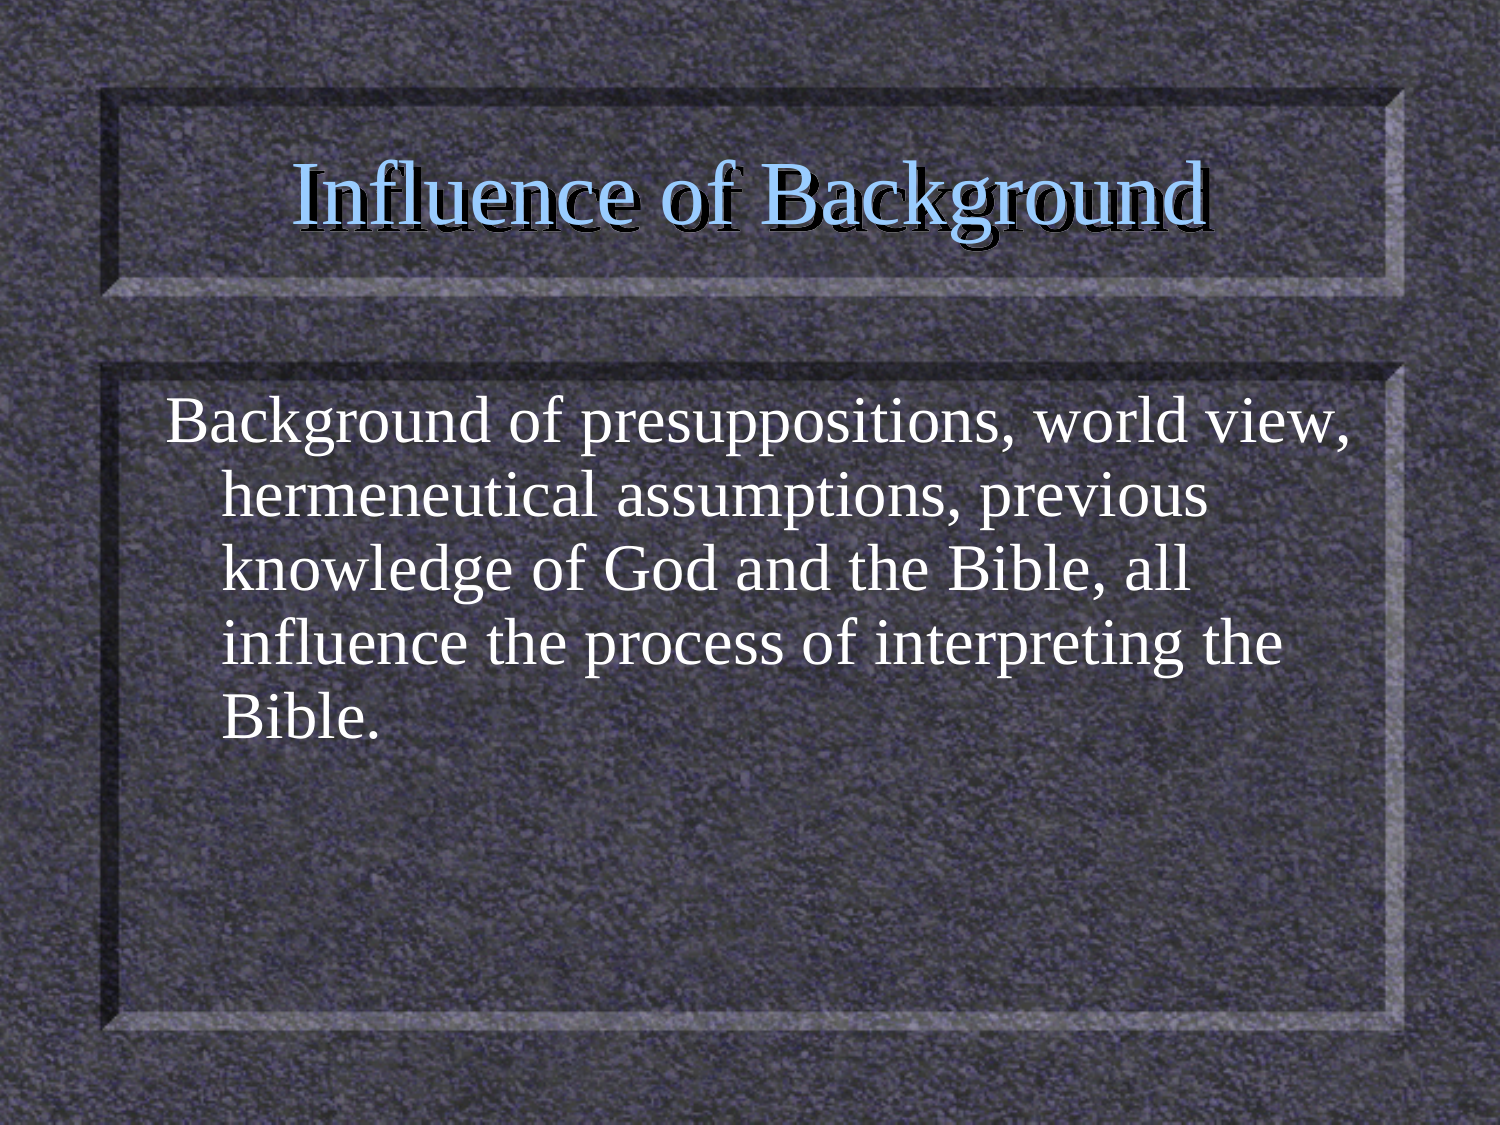

# Influence of Background
Background of presuppositions, world view, hermeneutical assumptions, previous knowledge of God and the Bible, all influence the process of interpreting the Bible.